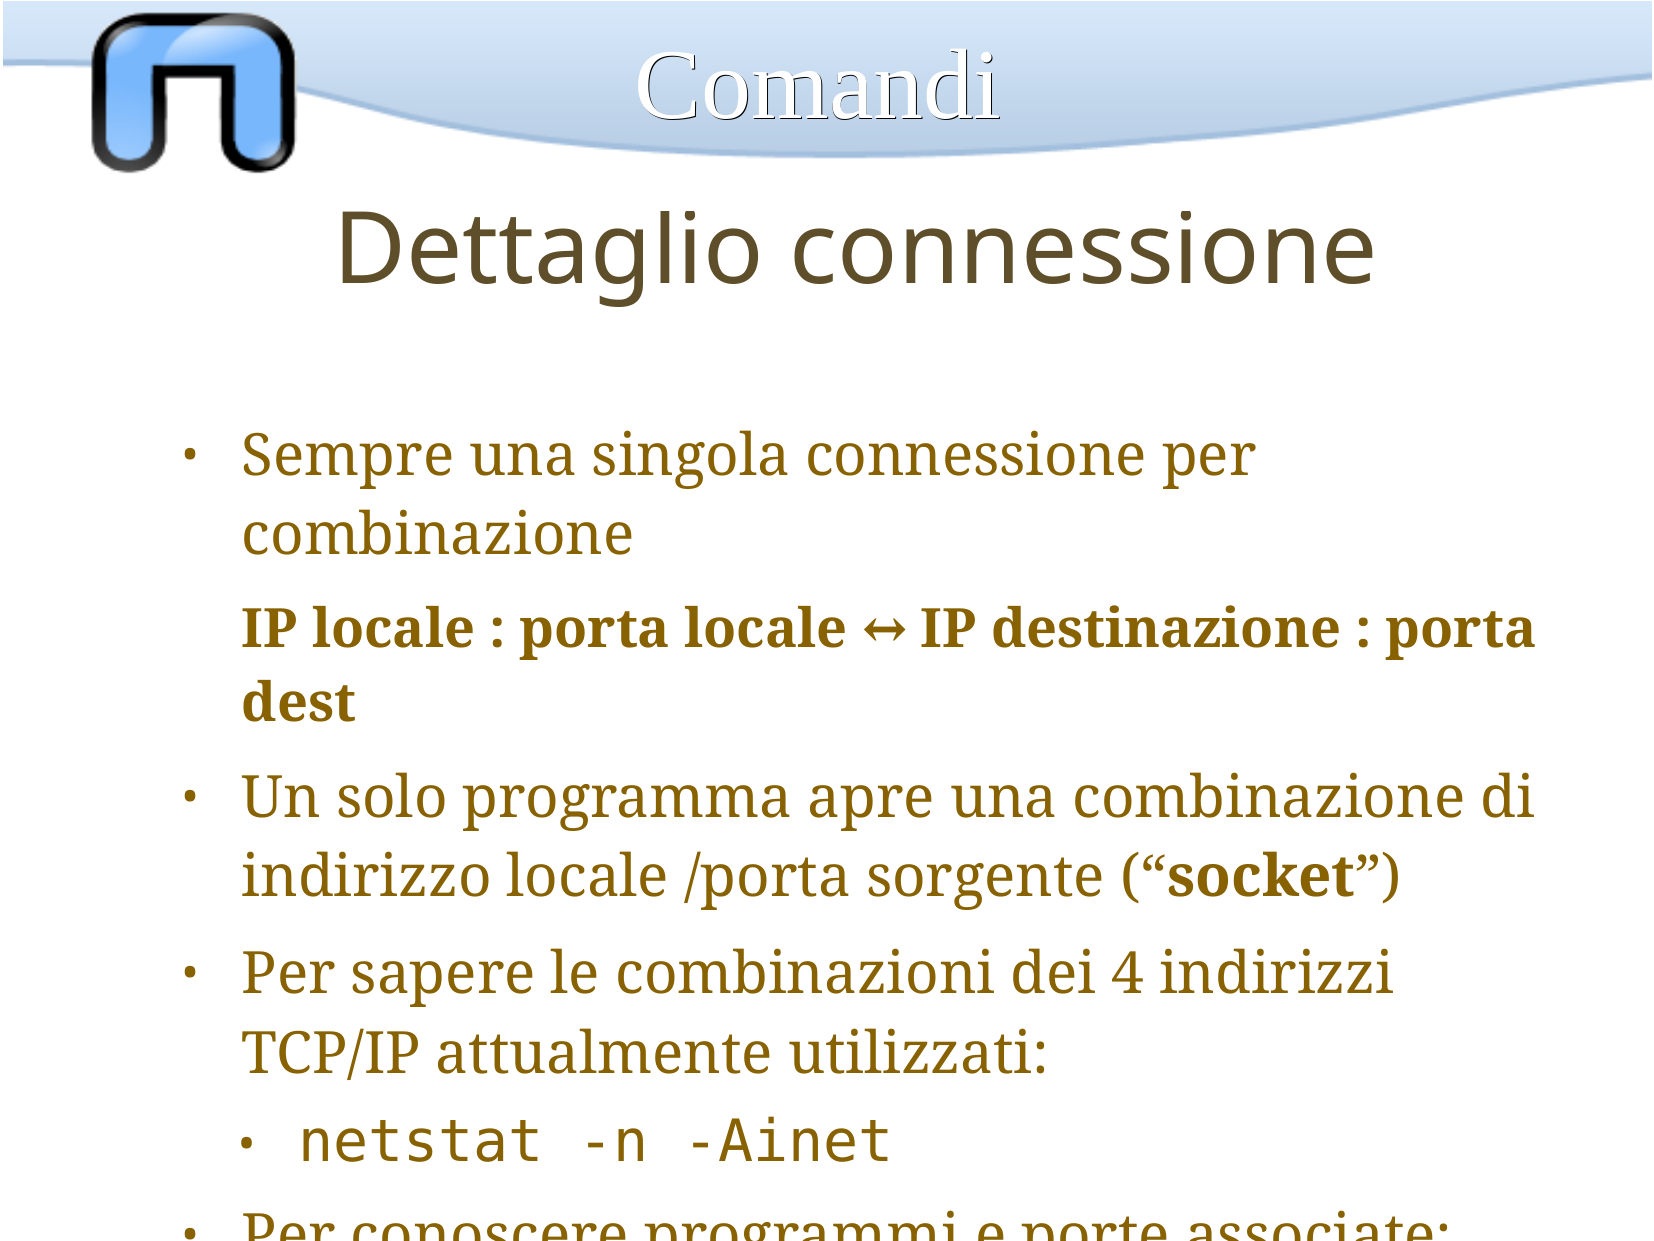

Comandi
# Dettaglio connessione
Sempre una singola connessione per combinazione
IP locale : porta locale ↔ IP destinazione : porta dest
Un solo programma apre una combinazione di indirizzo locale /porta sorgente (“socket”)
Per sapere le combinazioni dei 4 indirizzi TCP/IP attualmente utilizzati:
netstat -n -Ainet
Per conoscere programmi e porte associate:
lsof -Pani